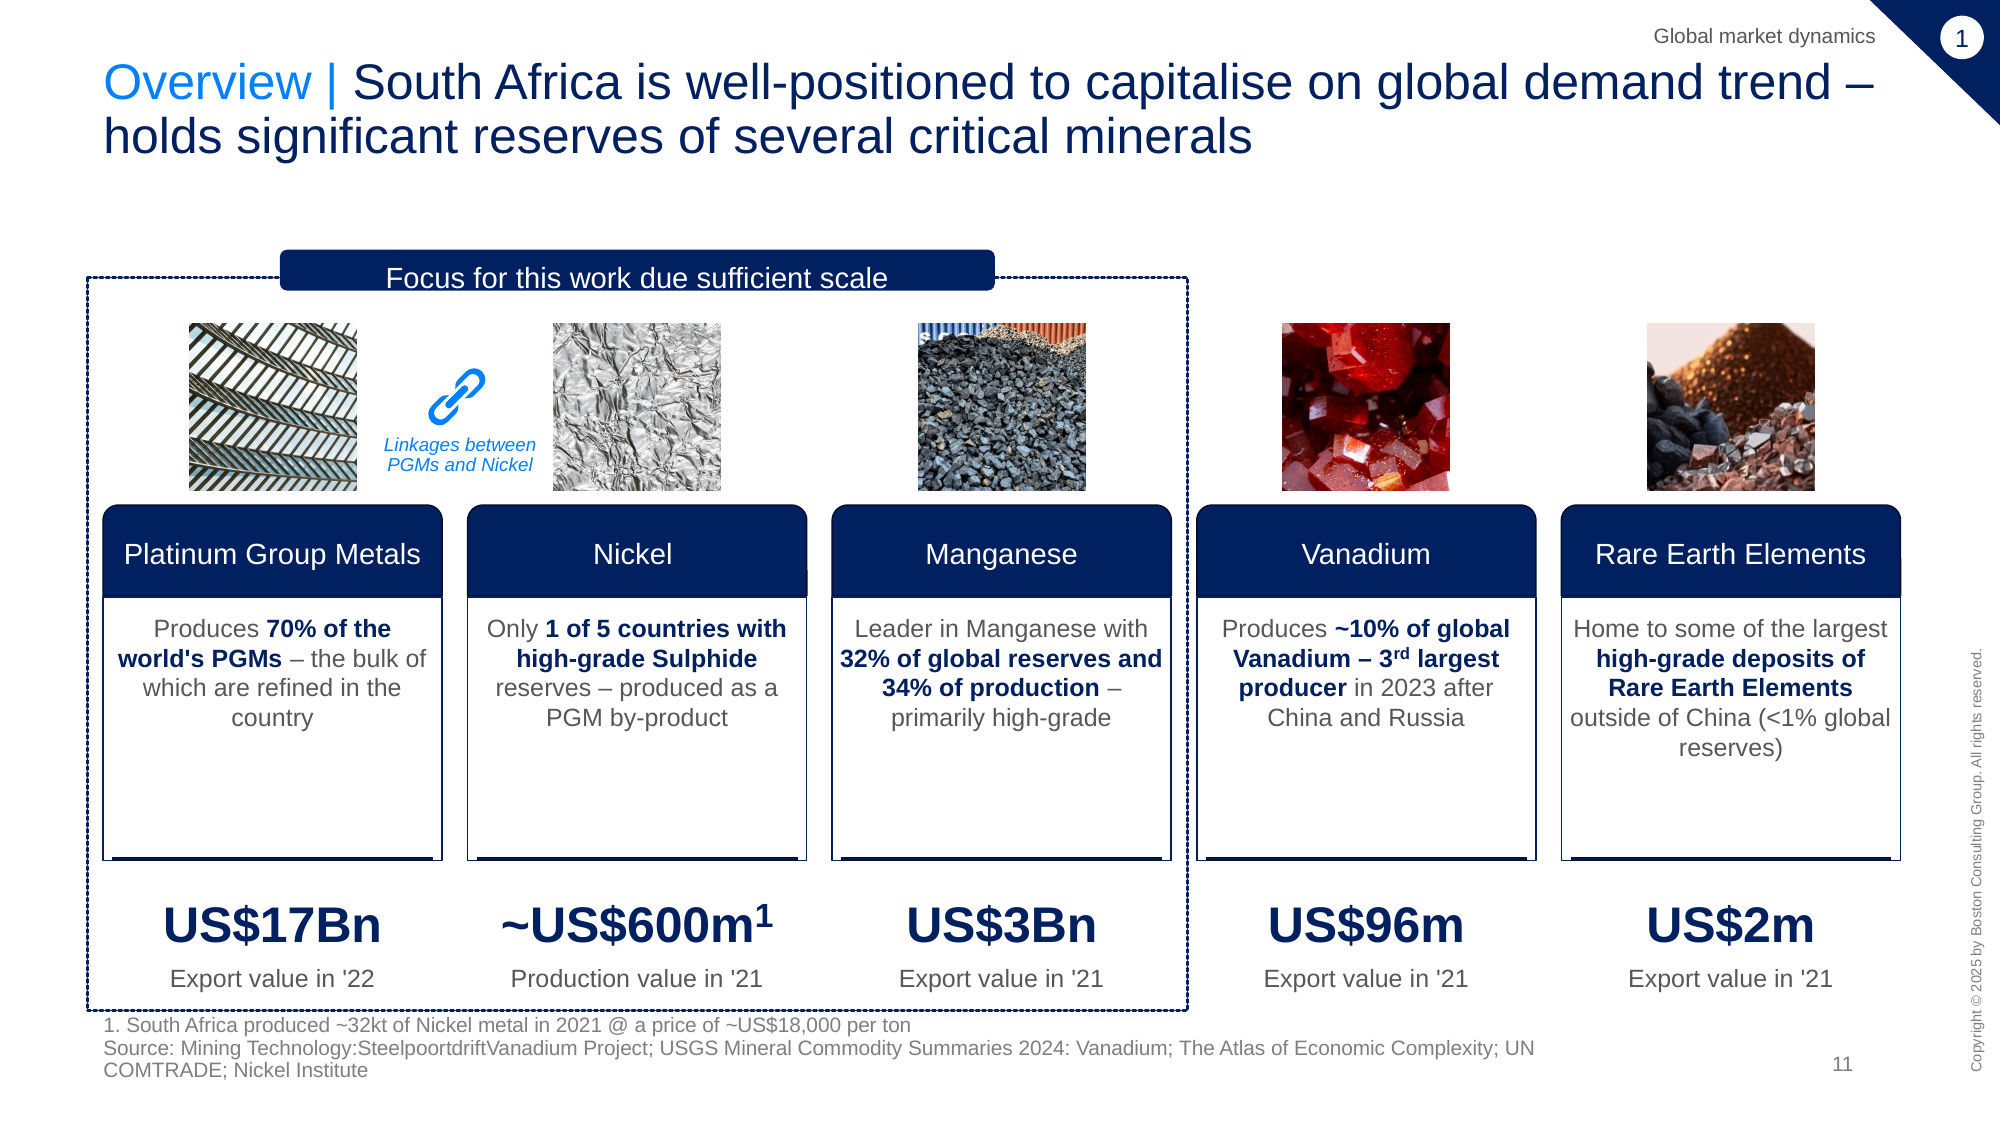

Global market dynamics
1
# Overview | South Africa is well-positioned to capitalise on global demand trend – holds significant reserves of several critical minerals
Focus for this work due sufficient scale
Linkages between PGMs and Nickel
Platinum Group Metals
Nickel
Manganese
Vanadium
Rare Earth Elements
Produces 70% of the world's PGMs – the bulk of which are refined in the country
Only 1 of 5 countries with high-grade Sulphide reserves – produced as a PGM by-product
Leader in Manganese with 32% of global reserves and 34% of production – primarily high-grade
Produces ~10% of global Vanadium – 3rd largest producer in 2023 after China and Russia
Home to some of the largest high-grade deposits of Rare Earth Elements outside of China (<1% global reserves)
US$17Bn
Export value in '22
~US$600m1
Production value in '21
US$3Bn
Export value in '21
US$96m
Export value in '21
US$2m
Export value in '21
1. South Africa produced ~32kt of Nickel metal in 2021 @ a price of ~US$18,000 per ton
Source: Mining Technology:SteelpoortdriftVanadium Project; USGS Mineral Commodity Summaries 2024: Vanadium; The Atlas of Economic Complexity; UN COMTRADE; Nickel Institute